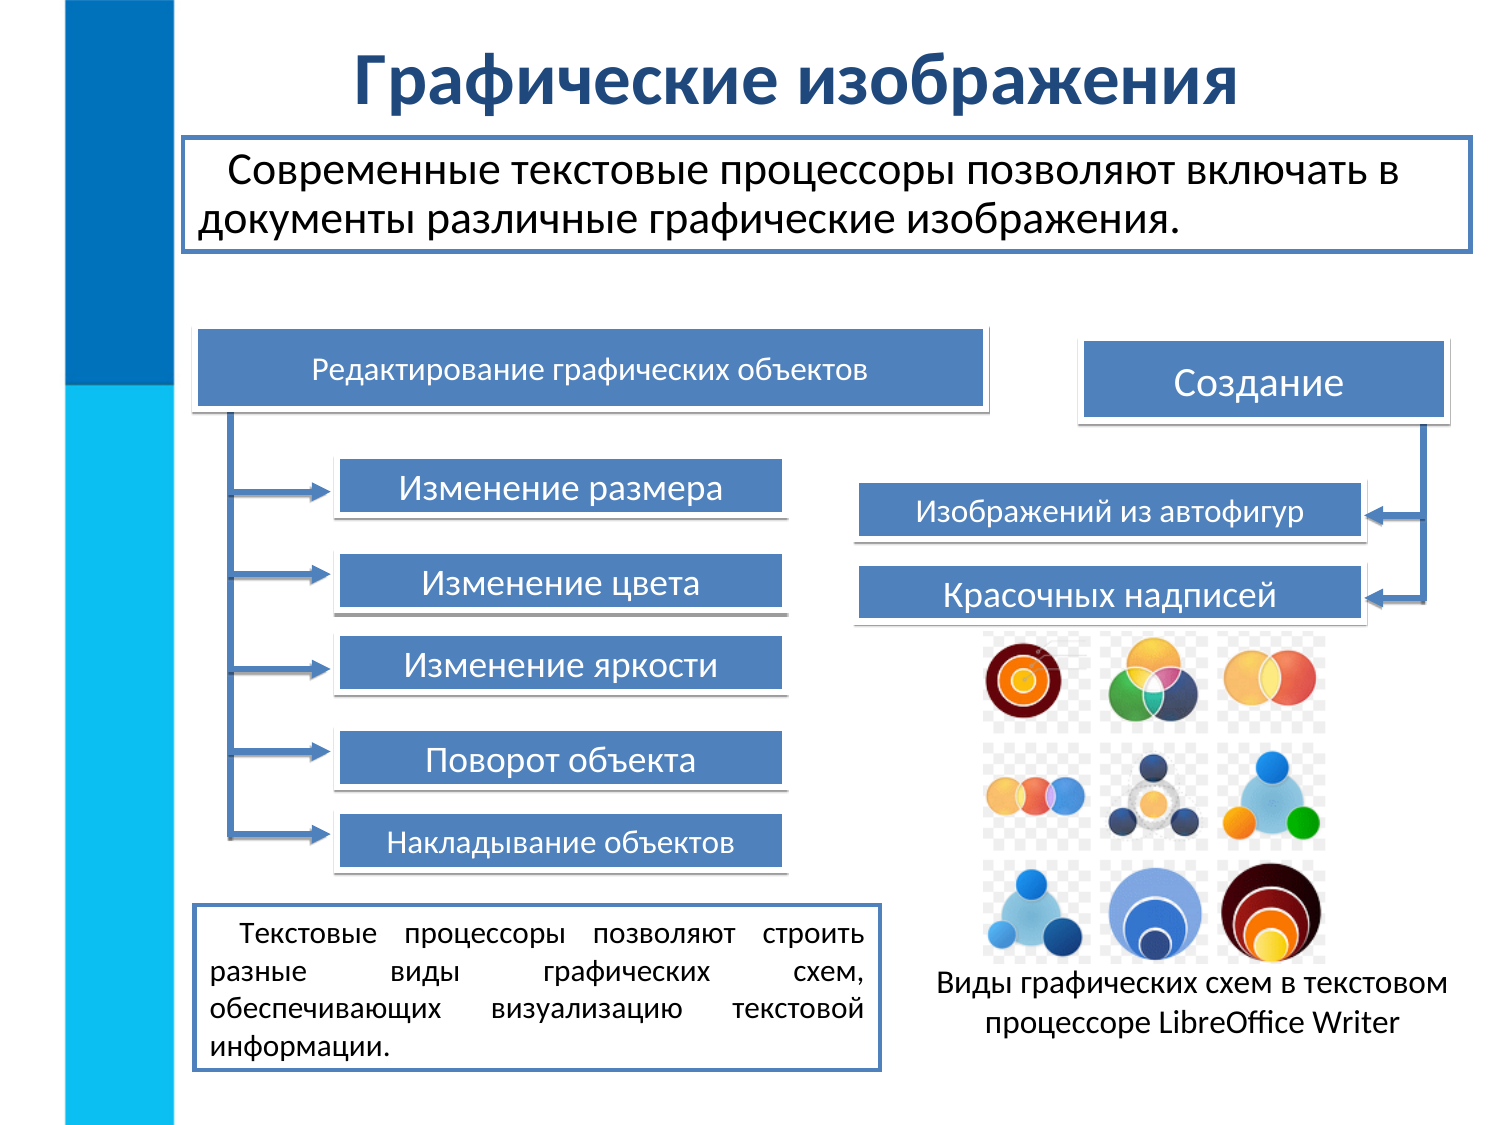

Графические изображения
Современные текстовые процессоры позволяют включать в документы различные графические изображения.
Редактирование графических объектов
Создание
Изменение размера
Изображений из автофигур
Изменение цвета
Красочных надписей
Изменение яркости
Поворот объекта
Накладывание объектов
Текстовые процессоры позволяют строить разные виды графических схем, обеспечивающих визуализацию текстовой информации.
Виды графических схем в текстовом процессоре LibreOffice Writer